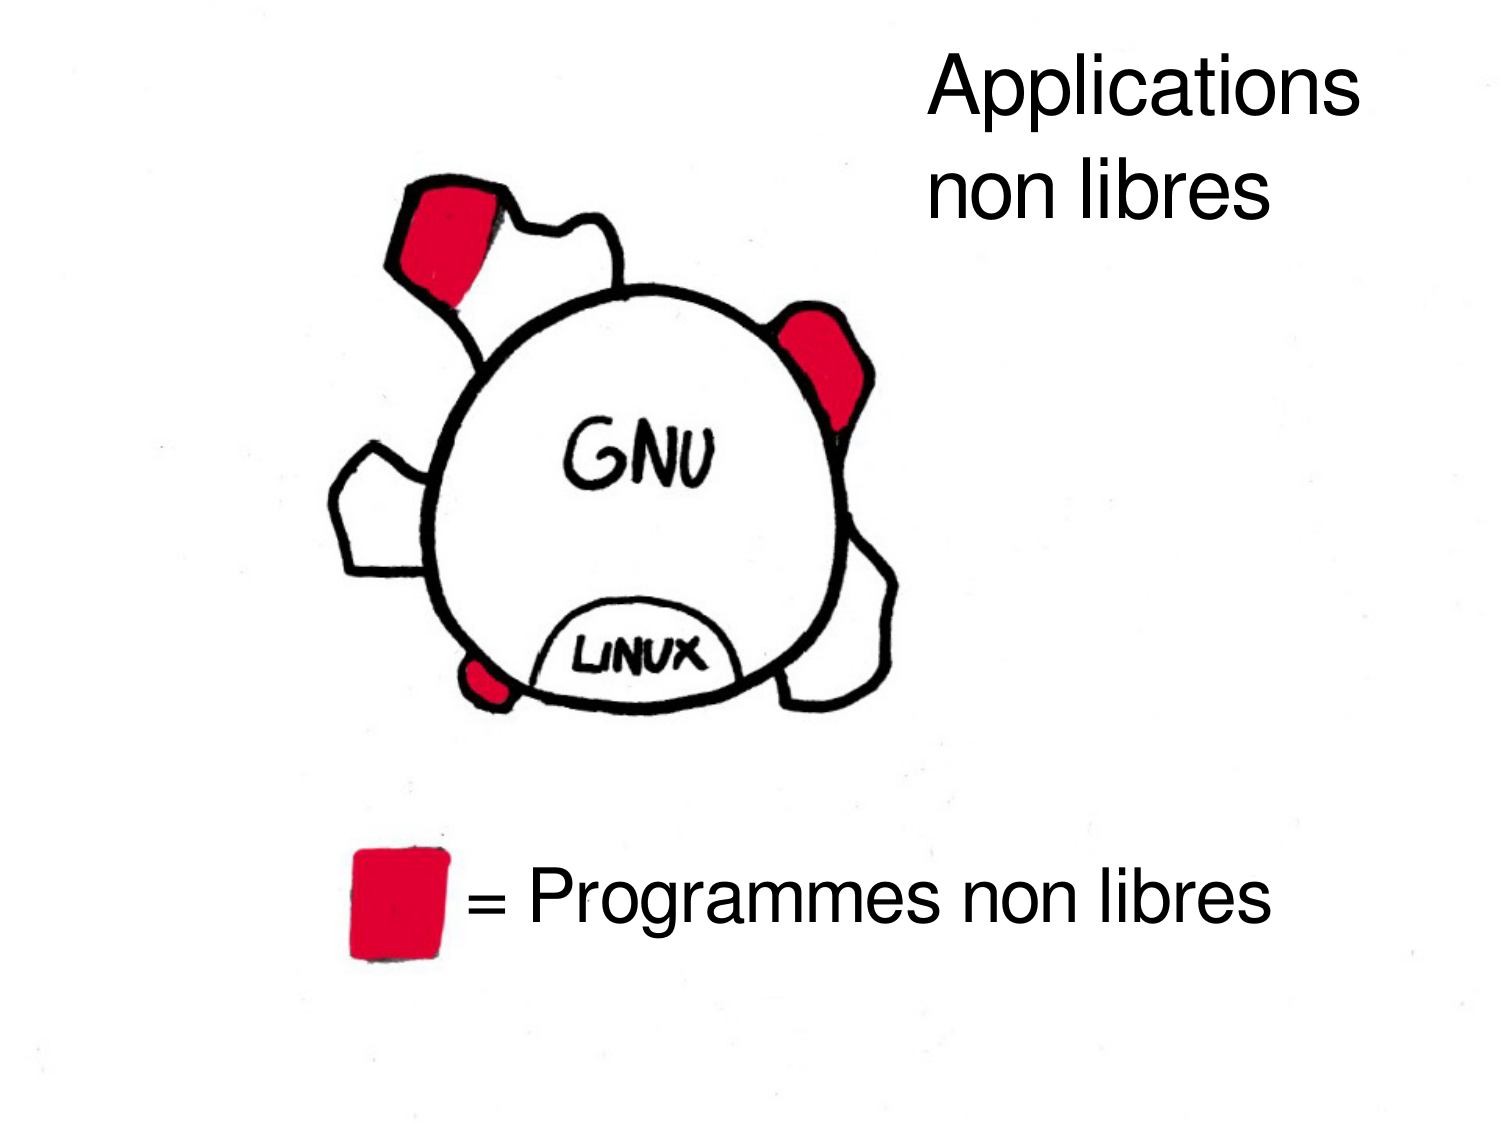

Applications non libres
= Programmes non libres